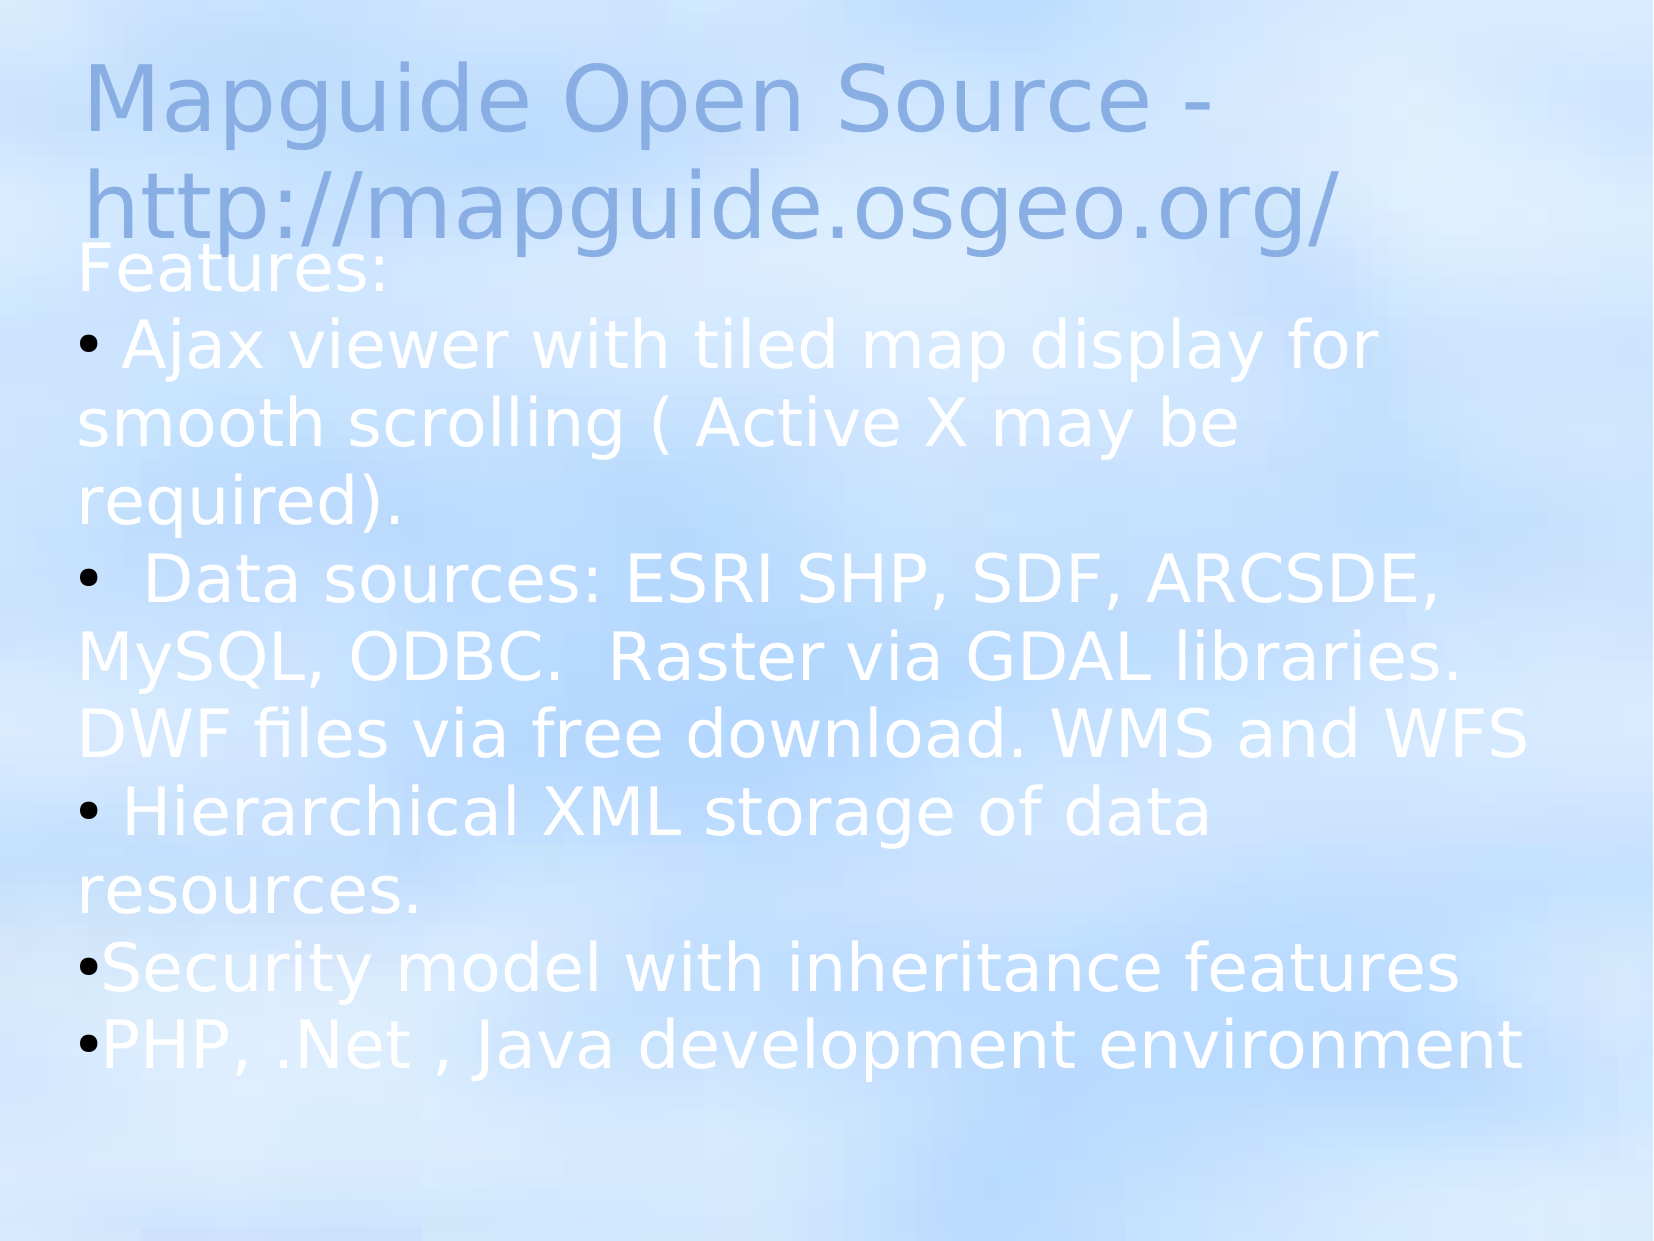

# Mapguide Open Source - http://mapguide.osgeo.org/
Features:
 Ajax viewer with tiled map display for smooth scrolling ( Active X may be required).
 Data sources: ESRI SHP, SDF, ARCSDE, MySQL, ODBC. Raster via GDAL libraries. DWF files via free download. WMS and WFS
 Hierarchical XML storage of data resources.
Security model with inheritance features
PHP, .Net , Java development environment